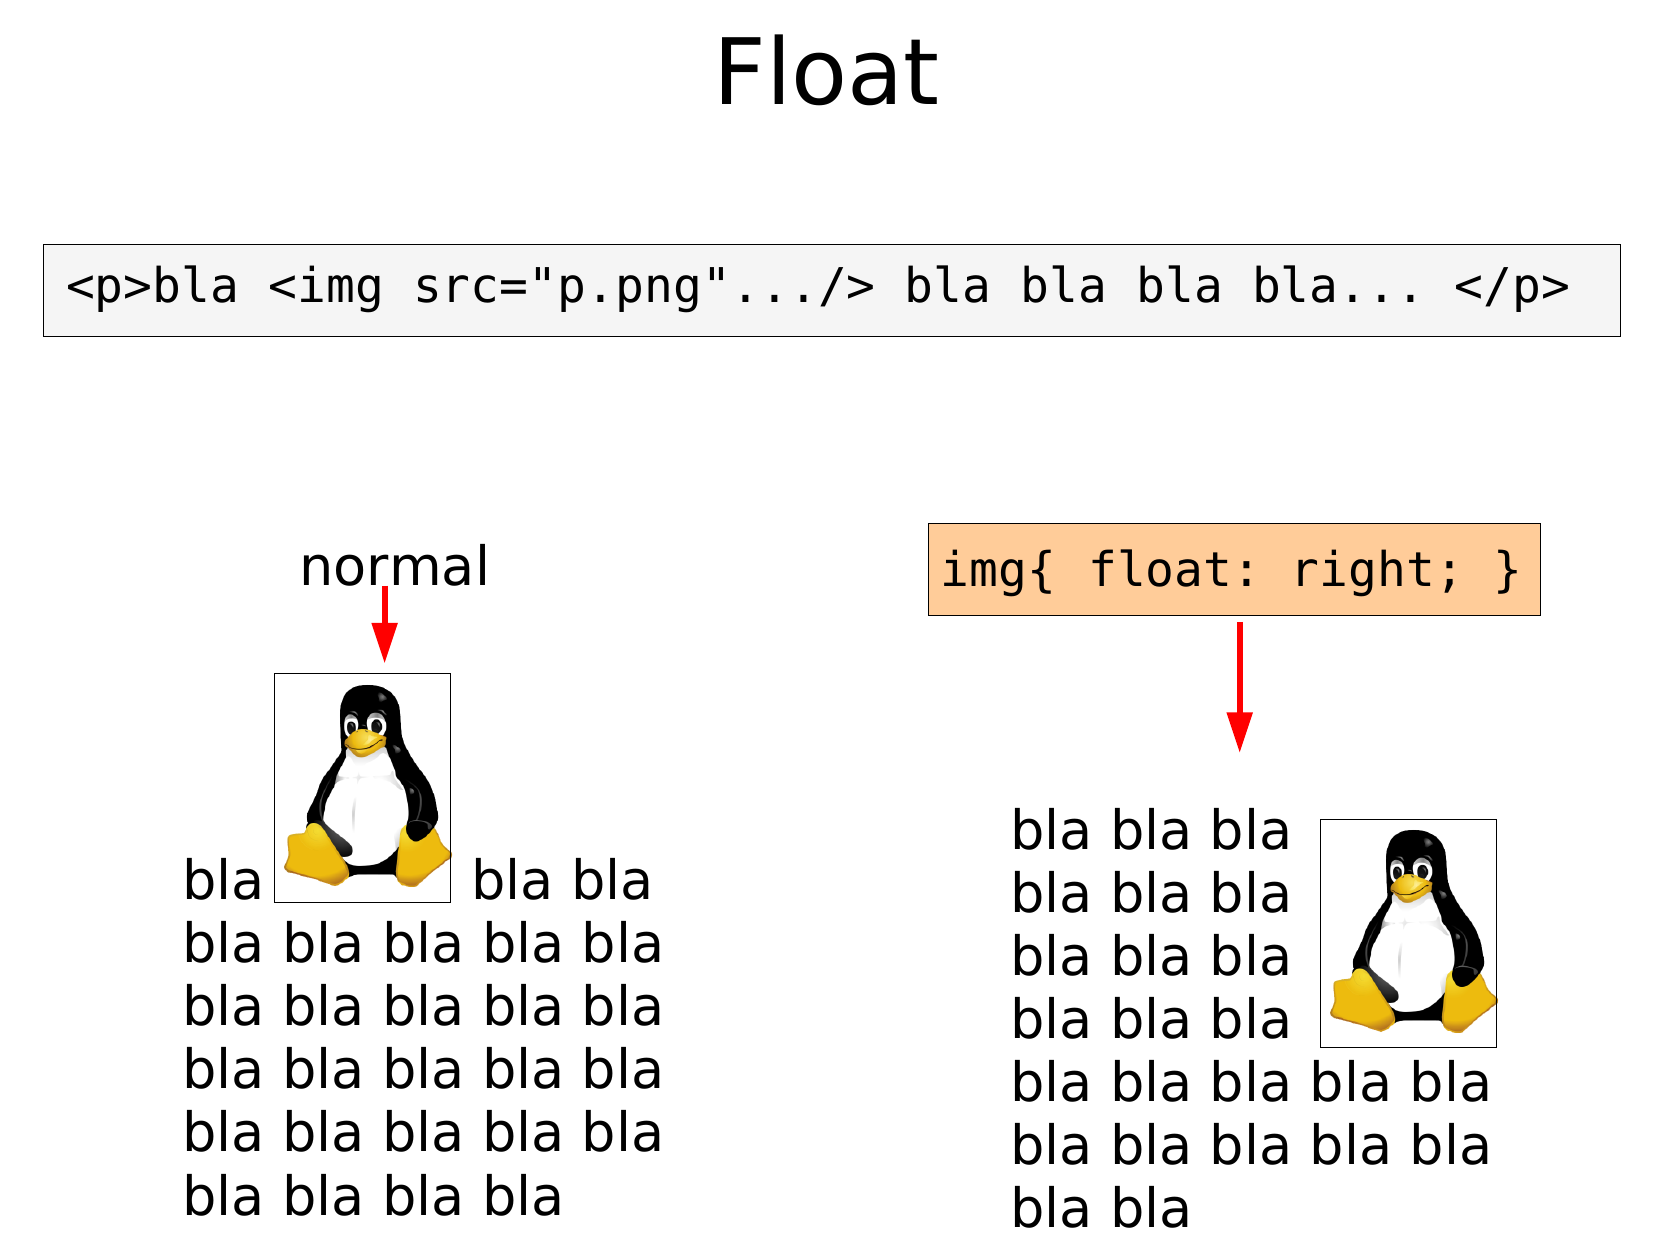

# Float
<p>bla <img src="p.png".../> bla bla bla bla... </p>
normal
img{	float: right; }
bla bla bla
bla bla bla
bla bla bla
bla bla bla
bla bla bla bla bla bla bla bla bla bla bla bla
bla bla bla
bla bla bla bla bla bla bla bla bla bla bla bla bla bla bla bla bla bla bla bla bla bla bla bla